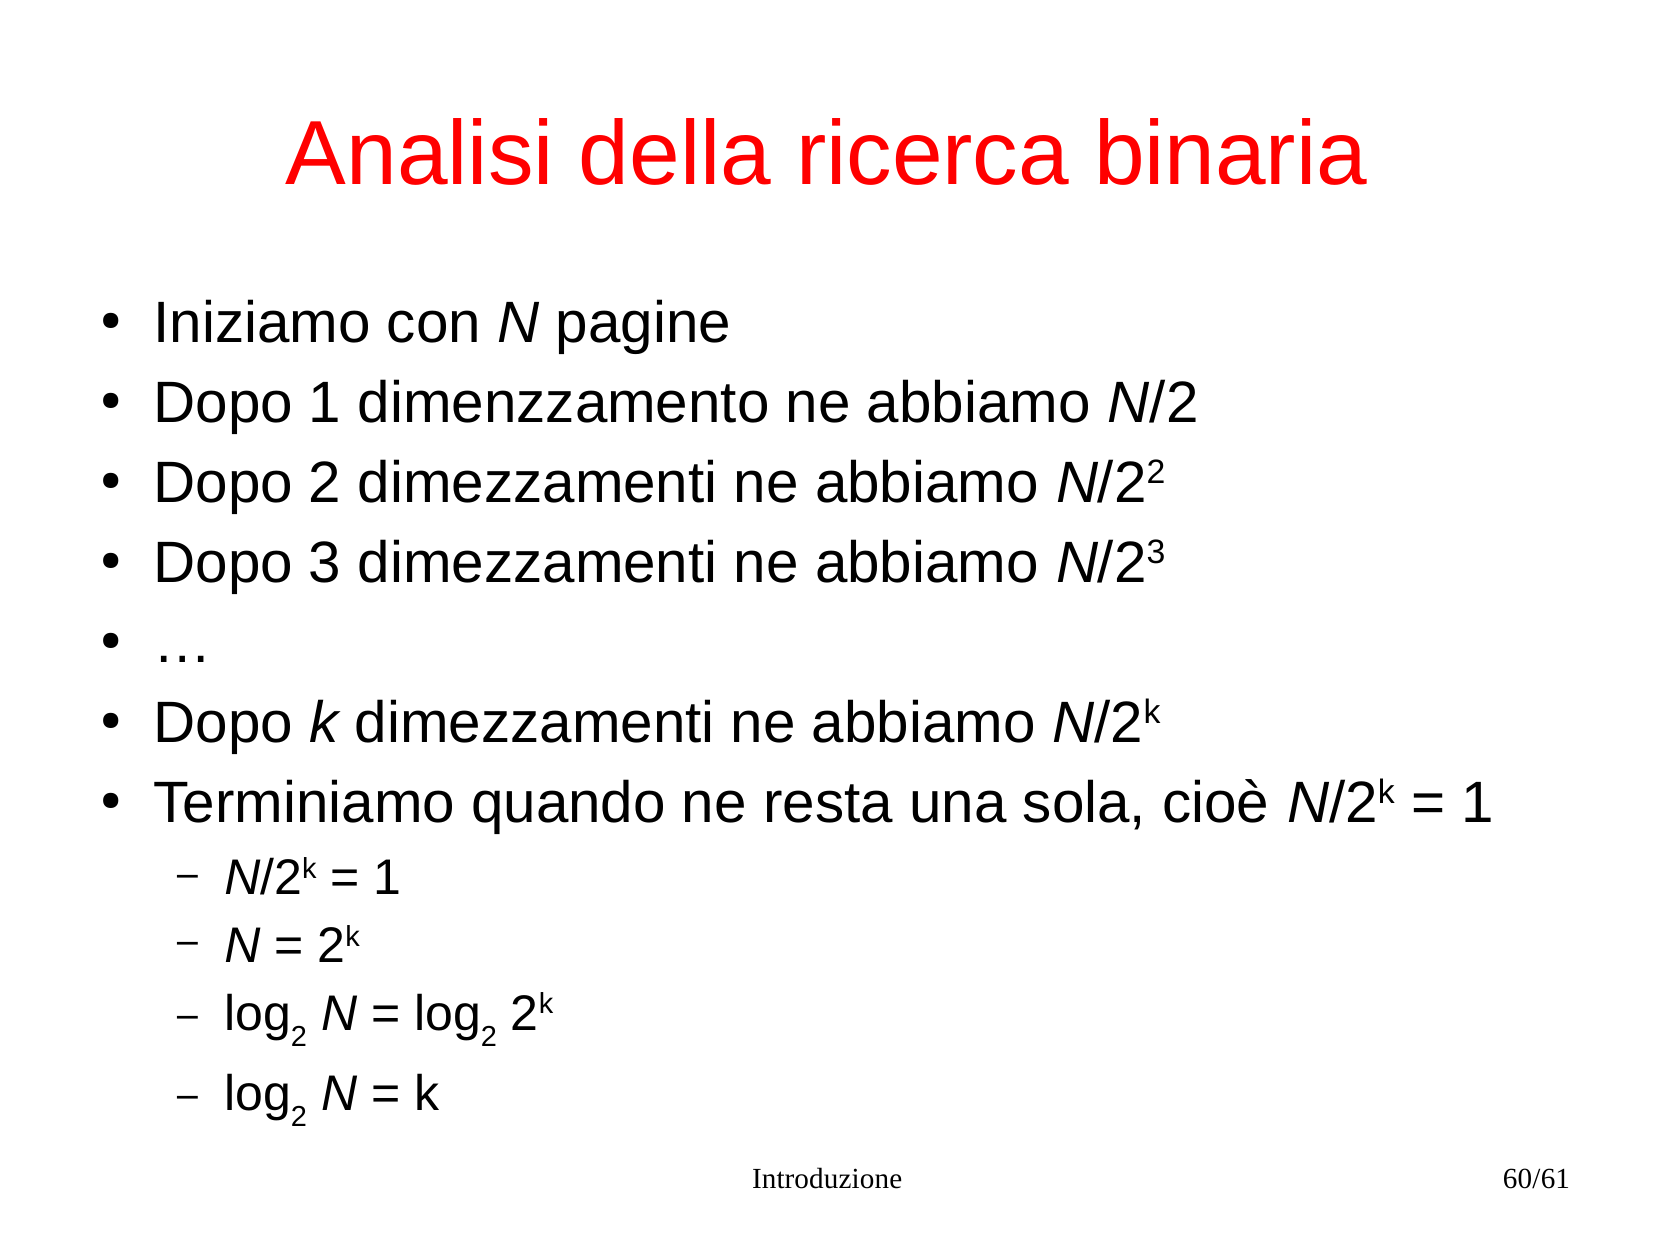

# Analisi della ricerca binaria
Iniziamo con N pagine
Dopo 1 dimenzzamento ne abbiamo N/2
Dopo 2 dimezzamenti ne abbiamo N/22
Dopo 3 dimezzamenti ne abbiamo N/23
…
Dopo k dimezzamenti ne abbiamo N/2k
Terminiamo quando ne resta una sola, cioè N/2k = 1
N/2k = 1
N = 2k
log2 N = log2 2k
log2 N = k
Introduzione
60